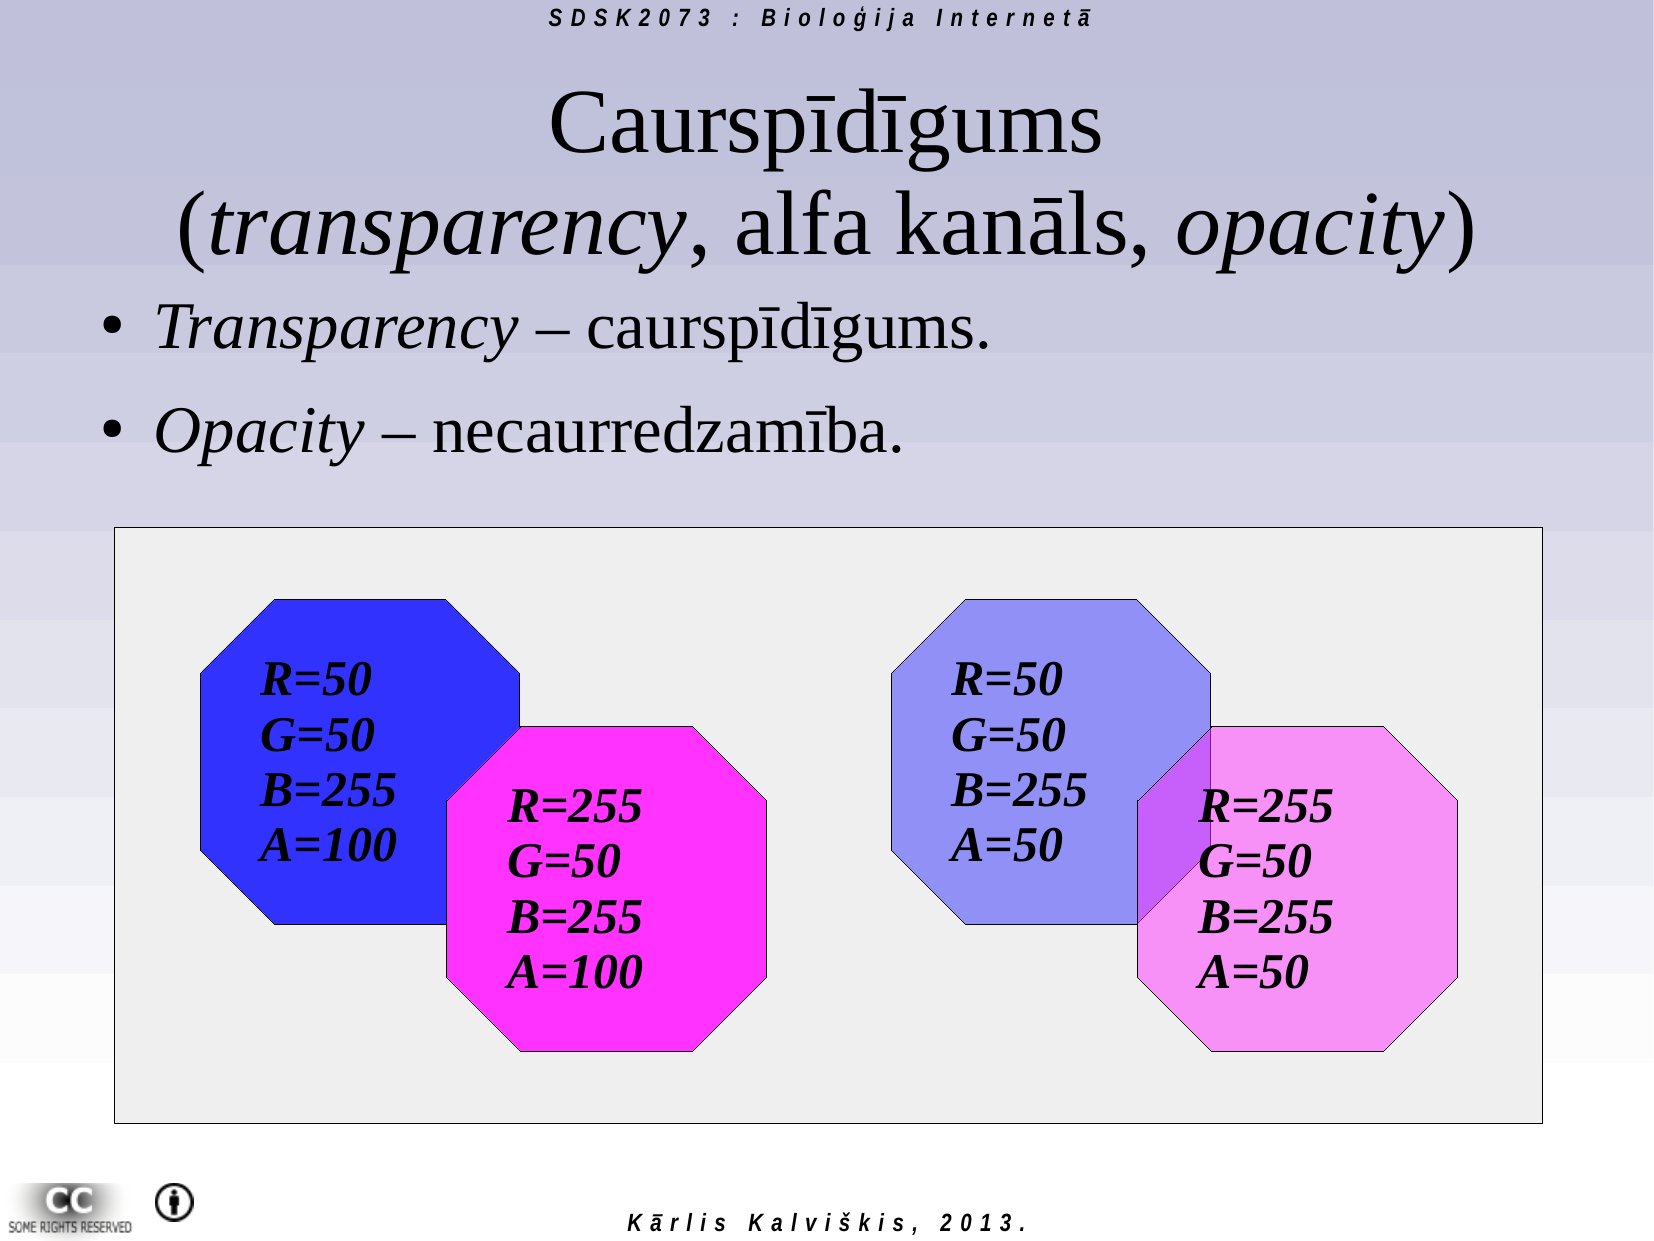

# Caurspīdīgums (transparency, alfa kanāls, opacity)
Transparency – caurspīdīgums.
Opacity – necaurredzamība.
R=50
G=50
B=255
A=100
R=255
G=50
B=255
A=100
R=50
G=50
B=255
A=50
R=255
G=50
B=255
A=50